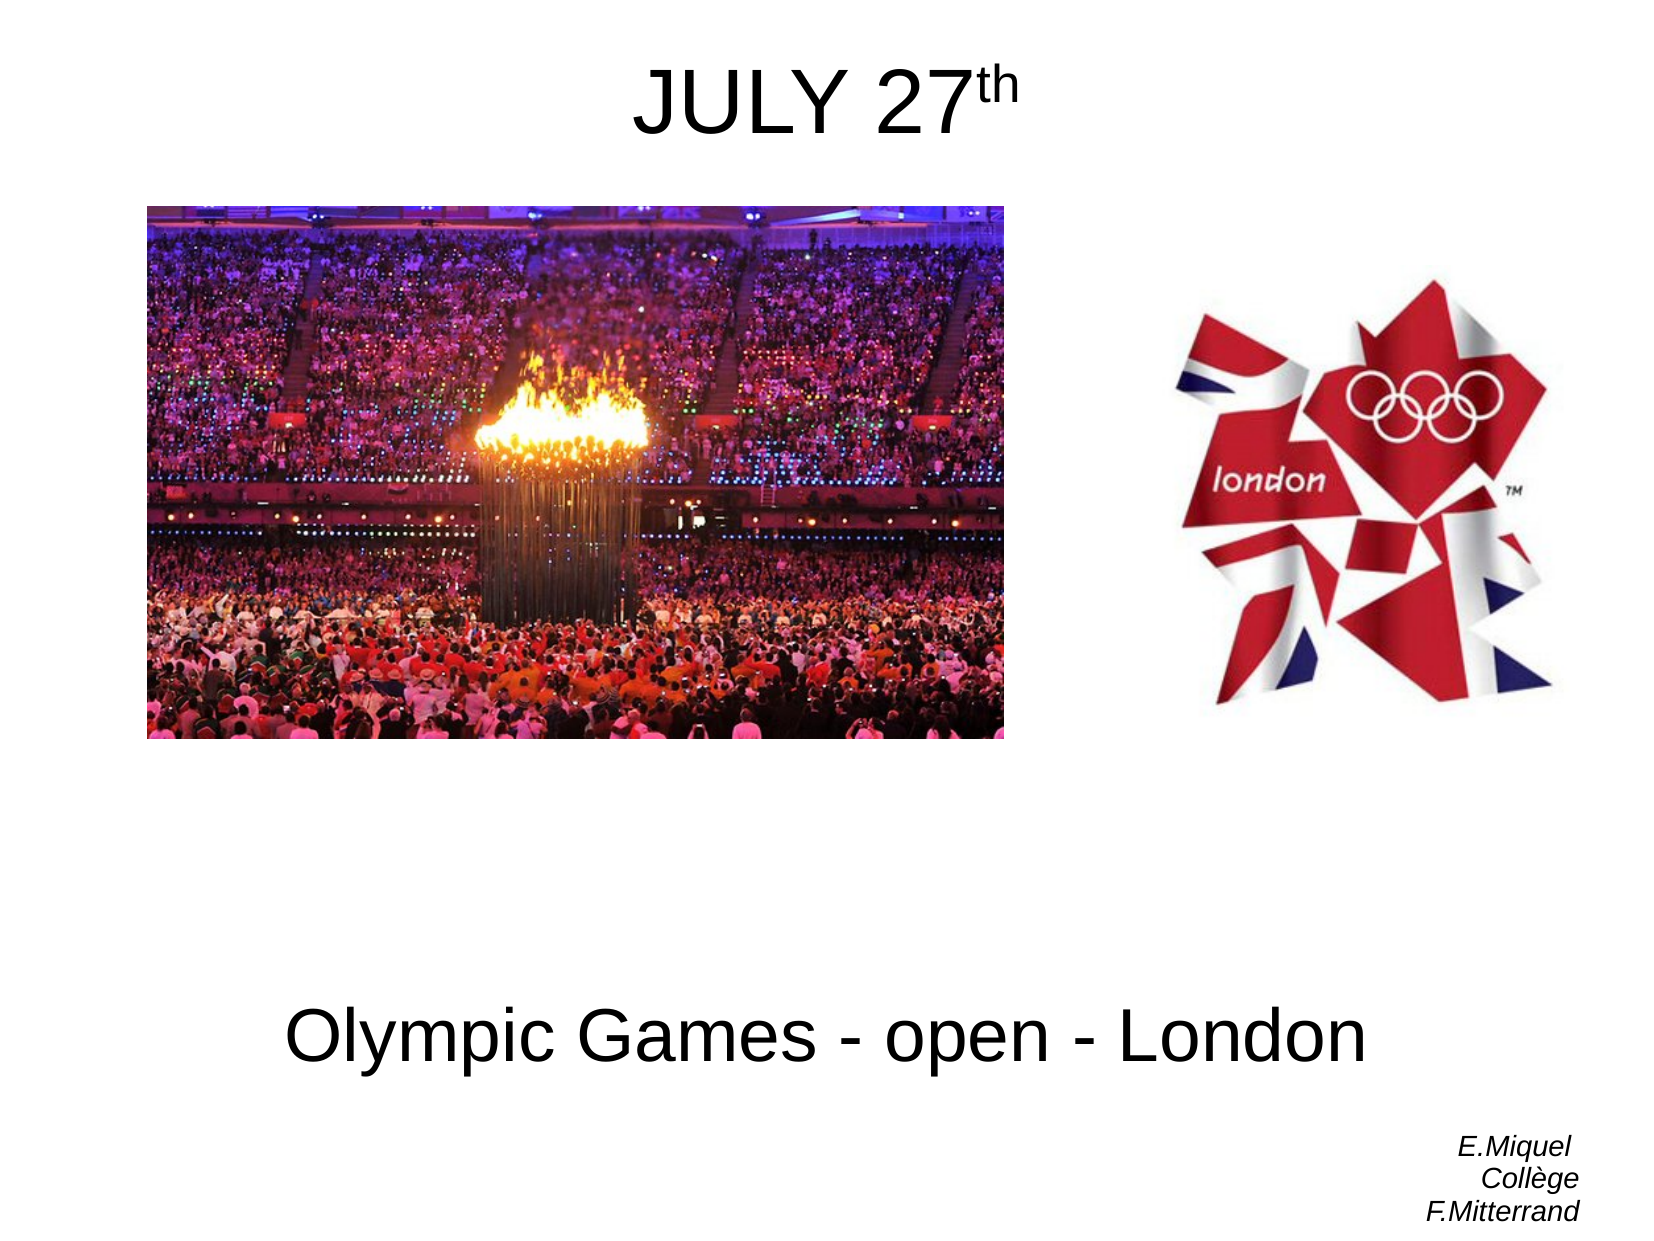

# JULY 27th
Olympic Games - open - London
E.Miquel
Collège F.Mitterrand